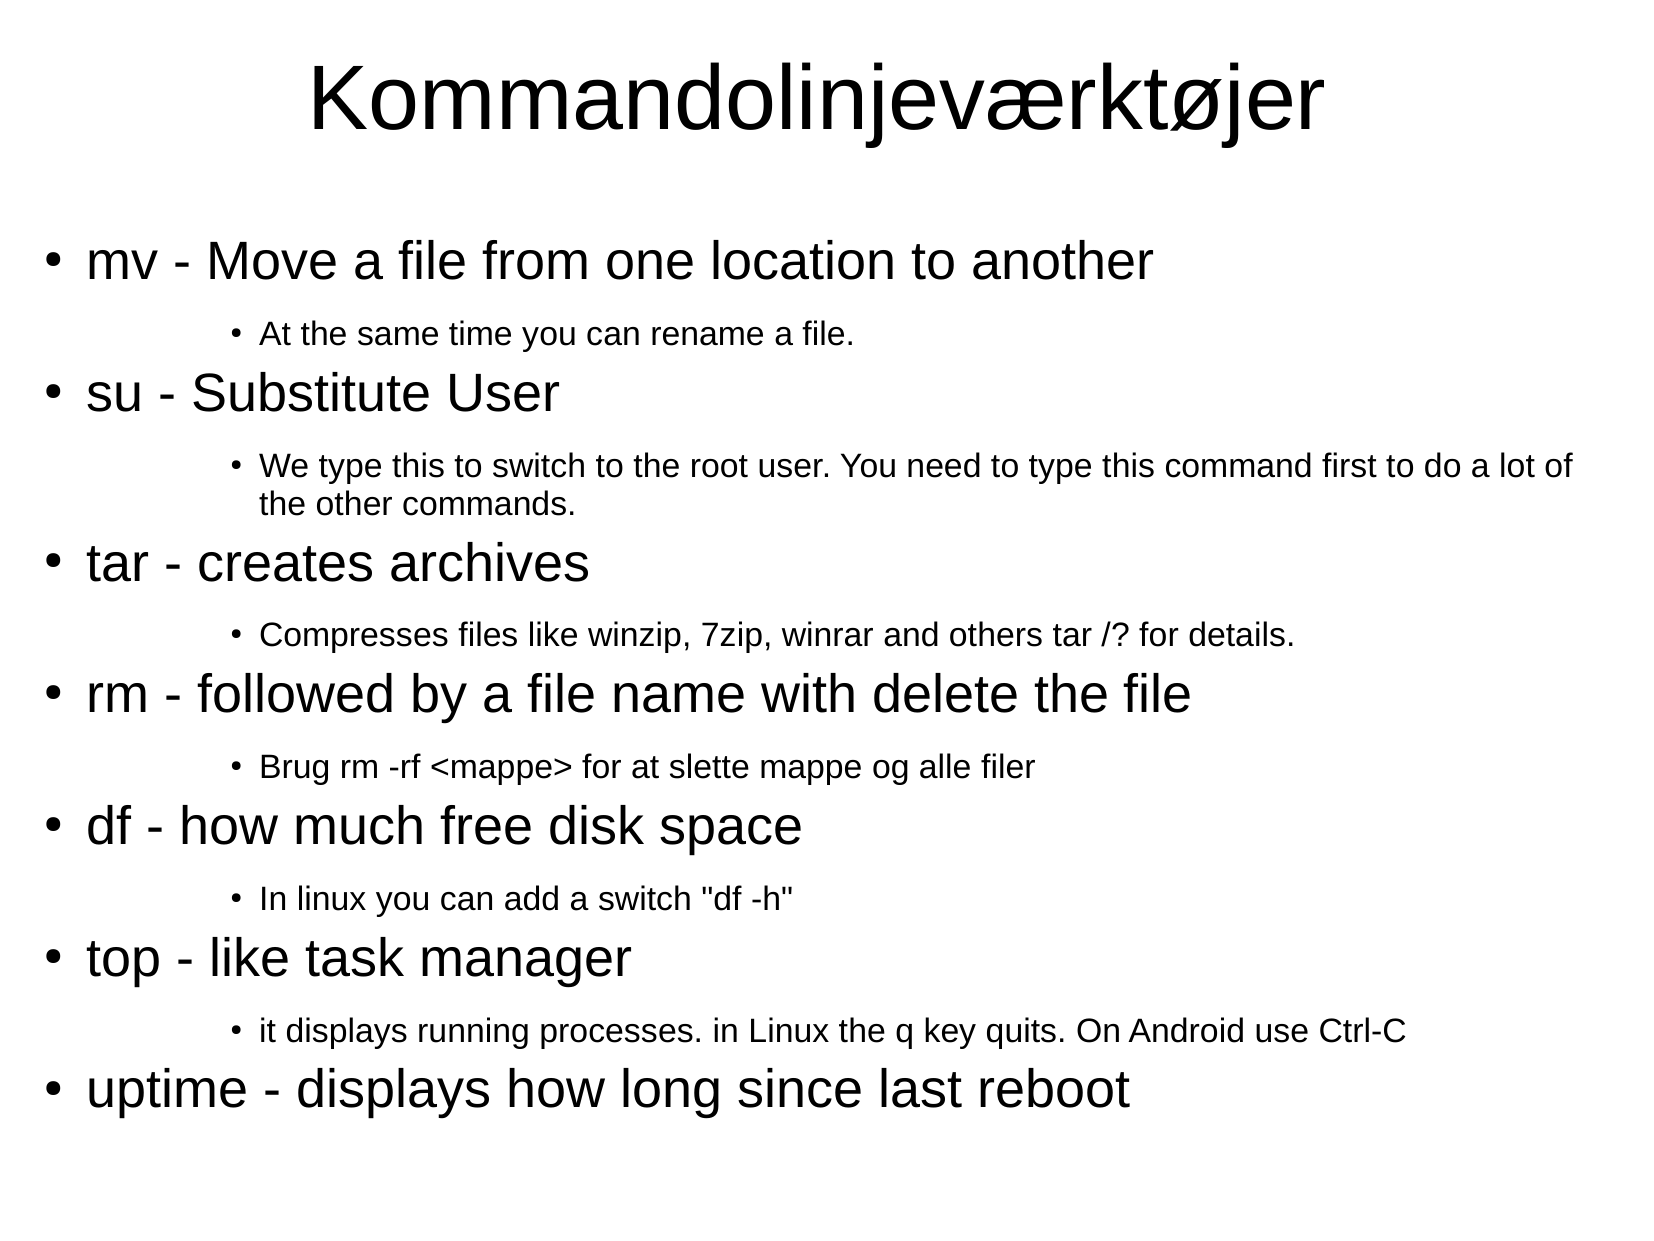

# Kommandolinjeværktøjer
mv - Move a file from one location to another
At the same time you can rename a file.
su - Substitute User
We type this to switch to the root user. You need to type this command first to do a lot of the other commands.
tar - creates archives
Compresses files like winzip, 7zip, winrar and others tar /? for details.
rm - followed by a file name with delete the file
Brug rm -rf <mappe> for at slette mappe og alle filer
df - how much free disk space
In linux you can add a switch "df -h"
top - like task manager
it displays running processes. in Linux the q key quits. On Android use Ctrl-C
uptime - displays how long since last reboot